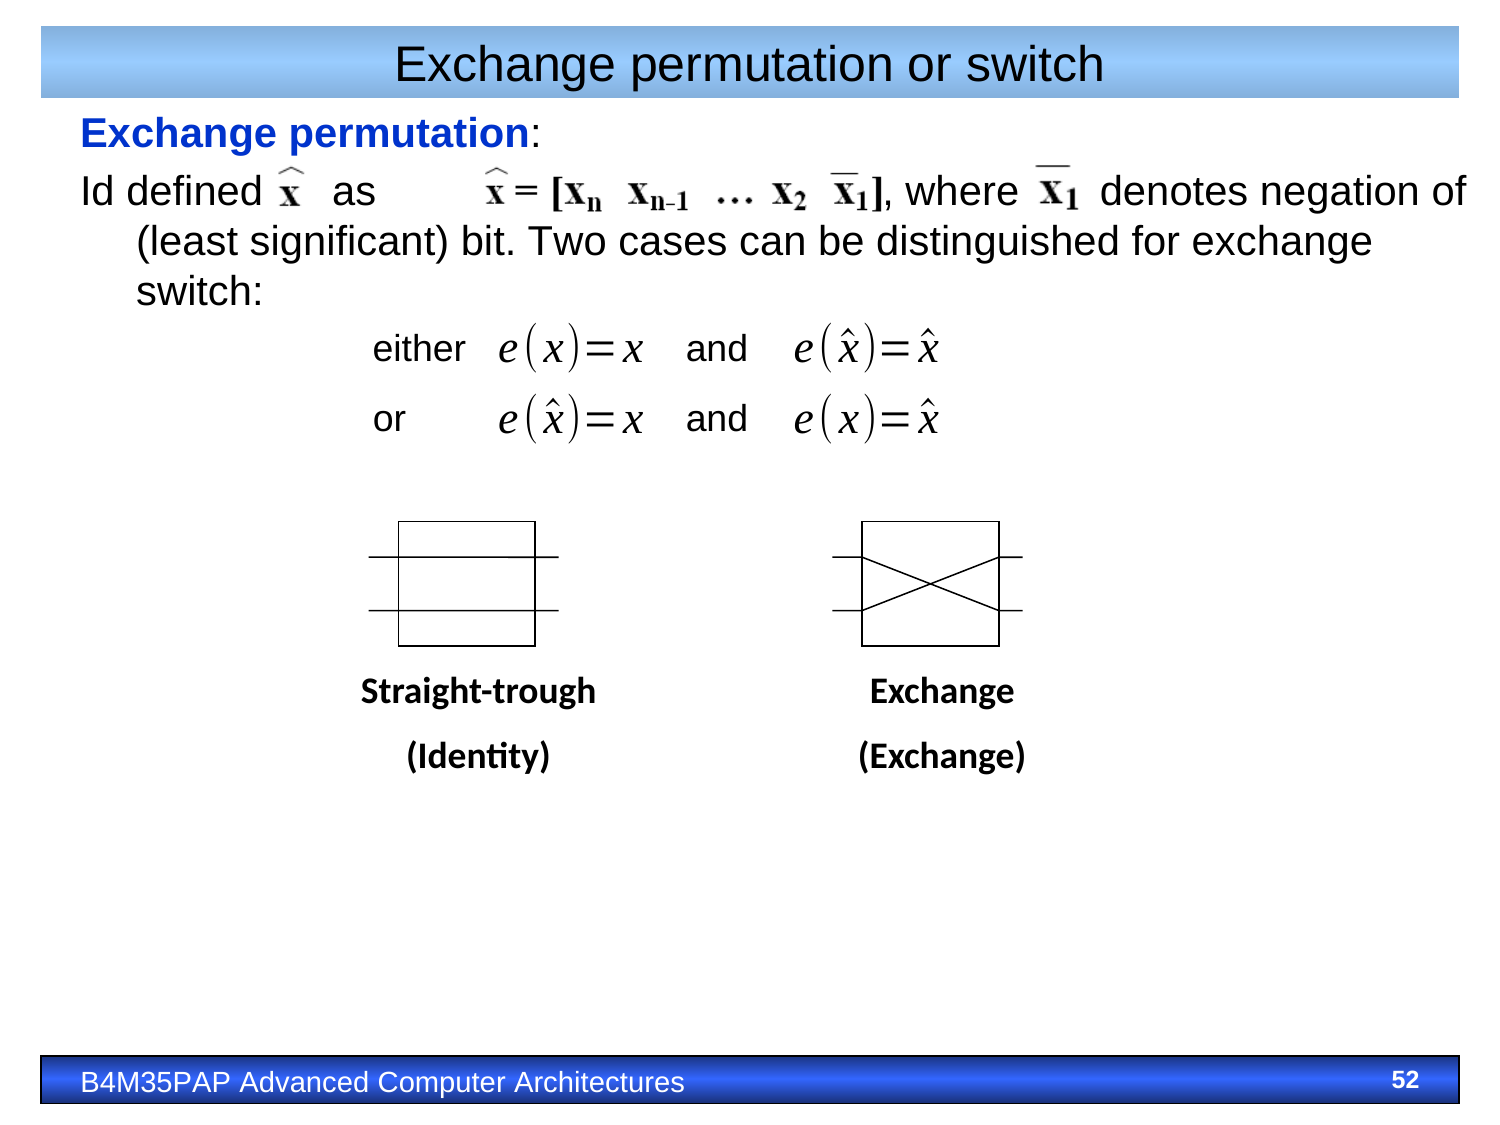

# Exchange permutation or switch
Exchange permutation:
Id defined as , where denotes negation of (least significant) bit. Two cases can be distinguished for exchange switch:
either
and
or
and
Straight-trough
(Identity)
Exchange
(Exchange)